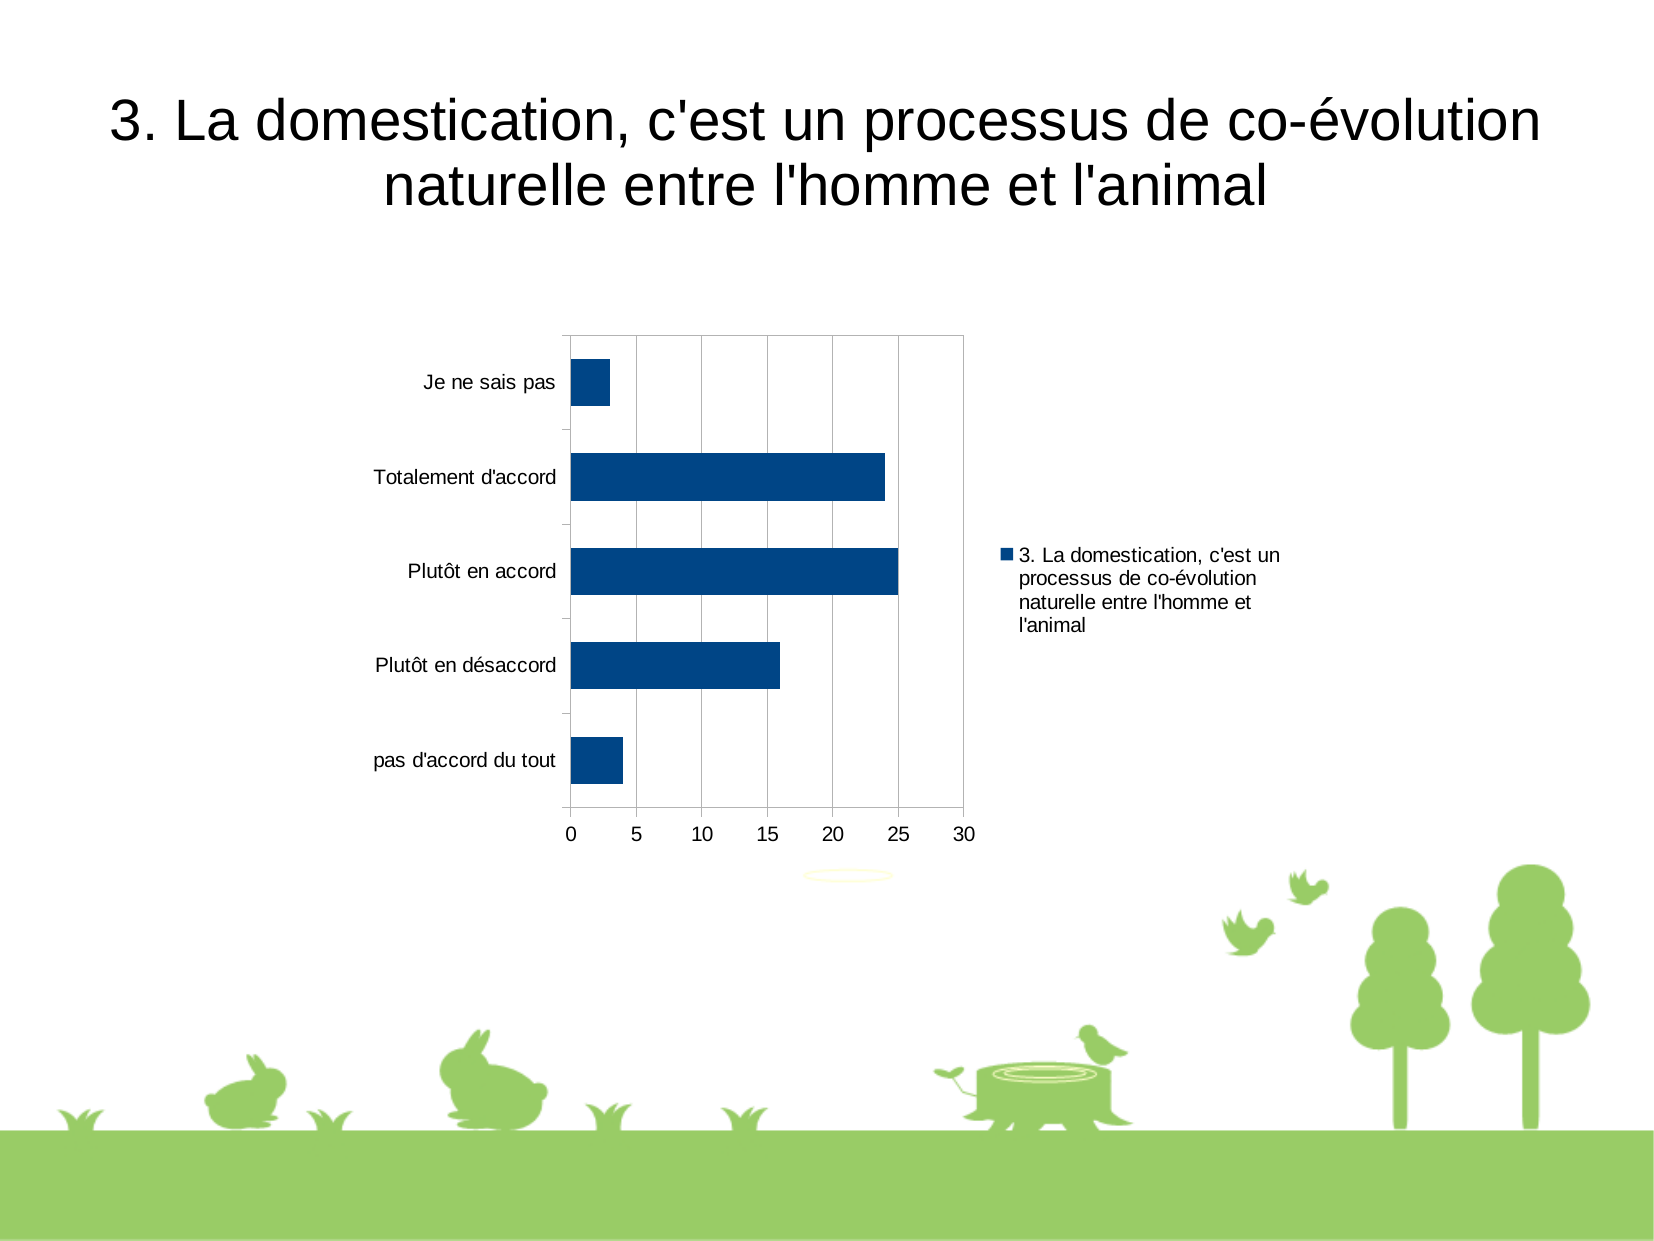

# 3. La domestication, c'est un processus de co-évolution naturelle entre l'homme et l'animal
### Chart
| Category | 3. La domestication, c'est un processus de co-évolution naturelle entre l'homme et l'animal |
|---|---|
| pas d'accord du tout | 4.0 |
| Plutôt en désaccord | 16.0 |
| Plutôt en accord | 25.0 |
| Totalement d'accord | 24.0 |
| Je ne sais pas | 3.0 |